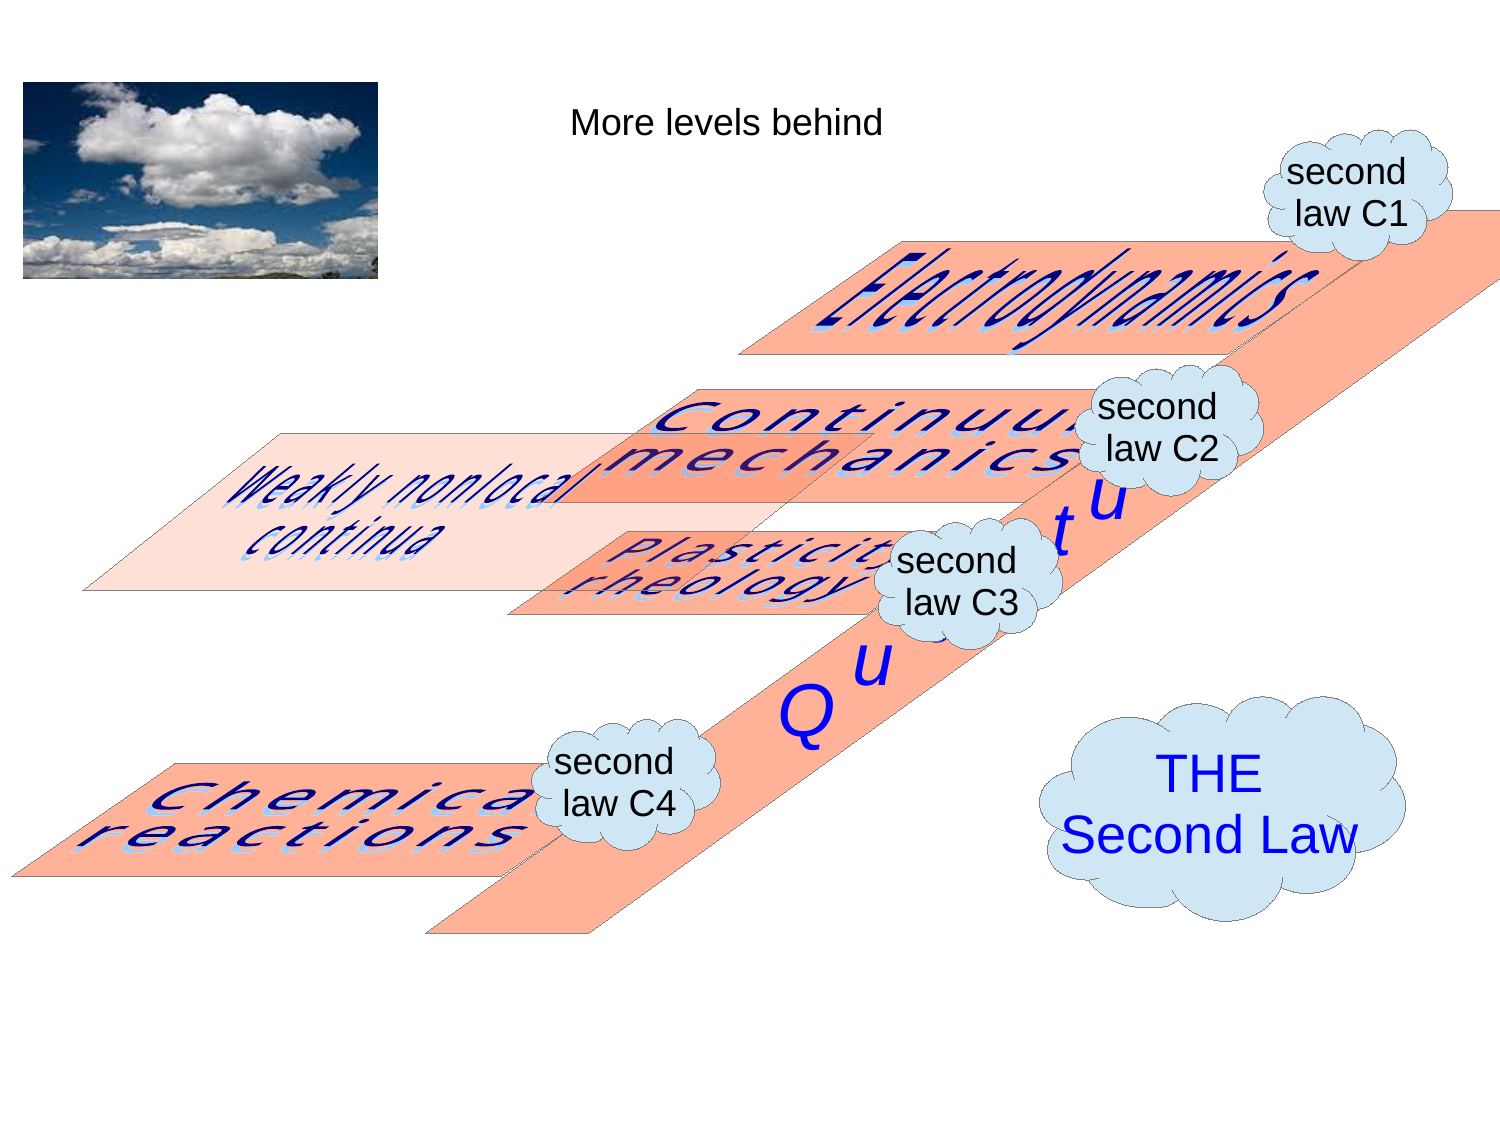

More levels behind
second
law C1
E l e c t r o d y n a m i c s
second
law C2
m
C o n t i n u u m
m e c h a n i c s
u
W e a k l y n o n l o c a l
c o n t i n u a
t
n
second
law C3
P l a s t i c i t y,
r h e o l o g y
a
u
Q
THE
Second Law
second
law C4
C h e m i c a l
r e a c t i o n s